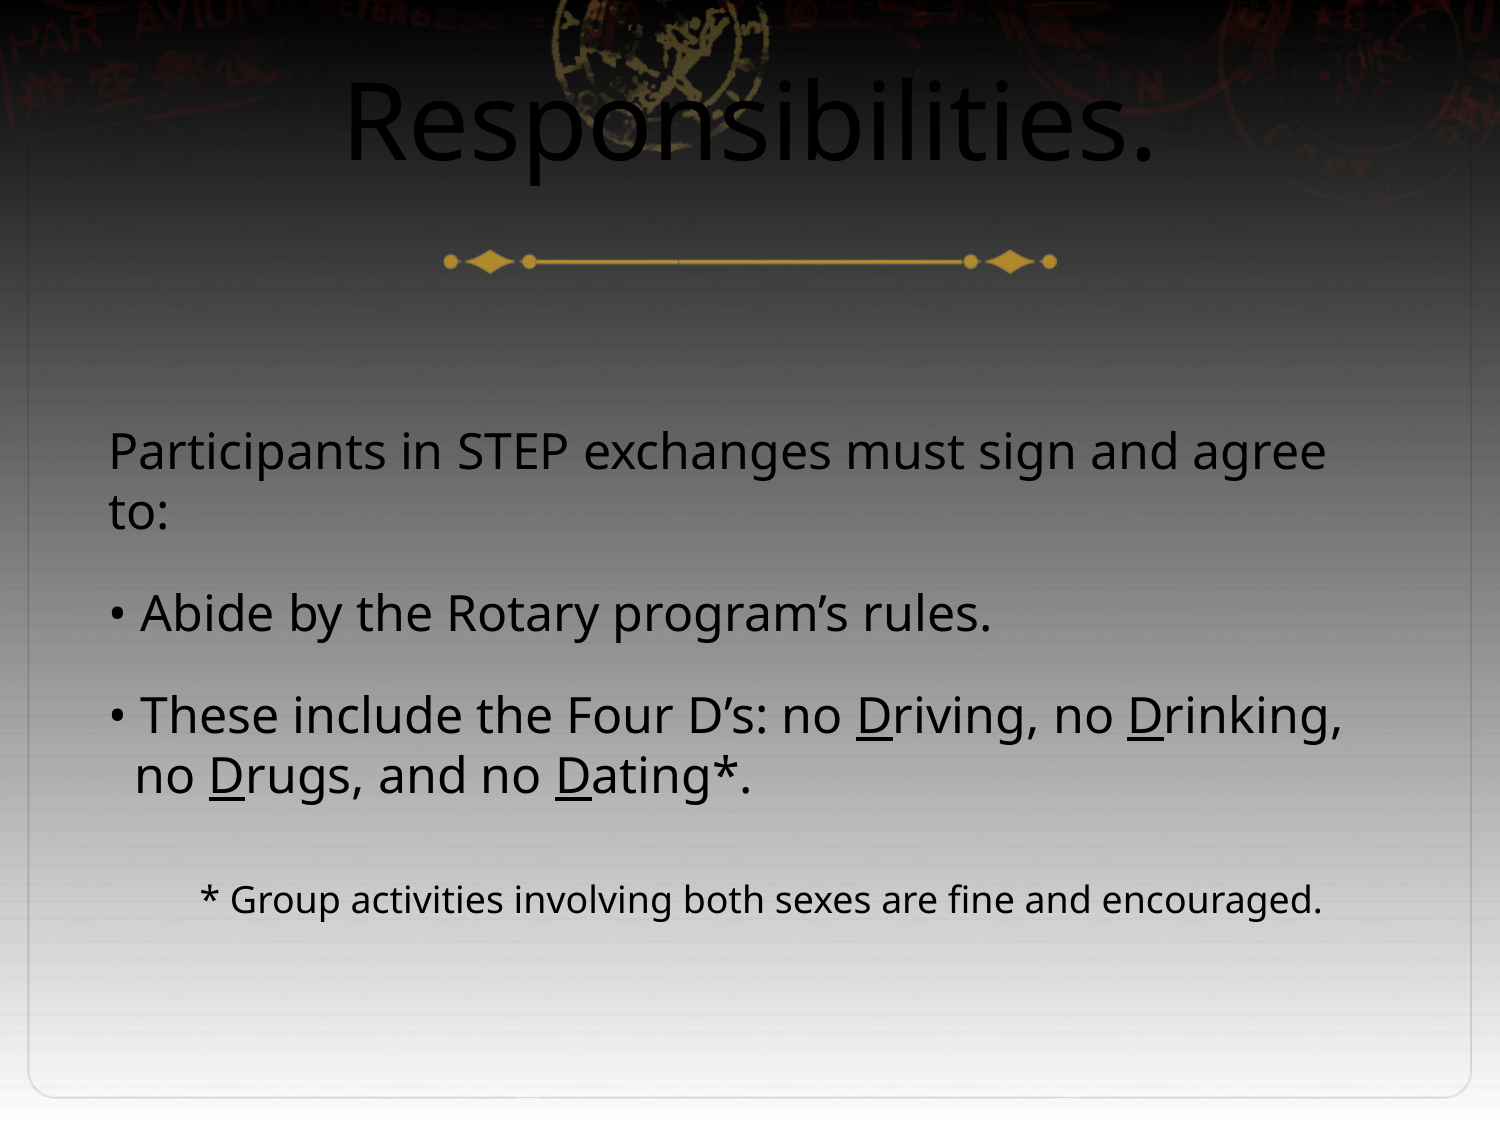

# Responsibilities.
Participants in STEP exchanges must sign and agree to:
• Abide by the Rotary program’s rules.
• These include the Four D’s: no Driving, no Drinking,
 no Drugs, and no Dating*.
 * Group activities involving both sexes are fine and encouraged.